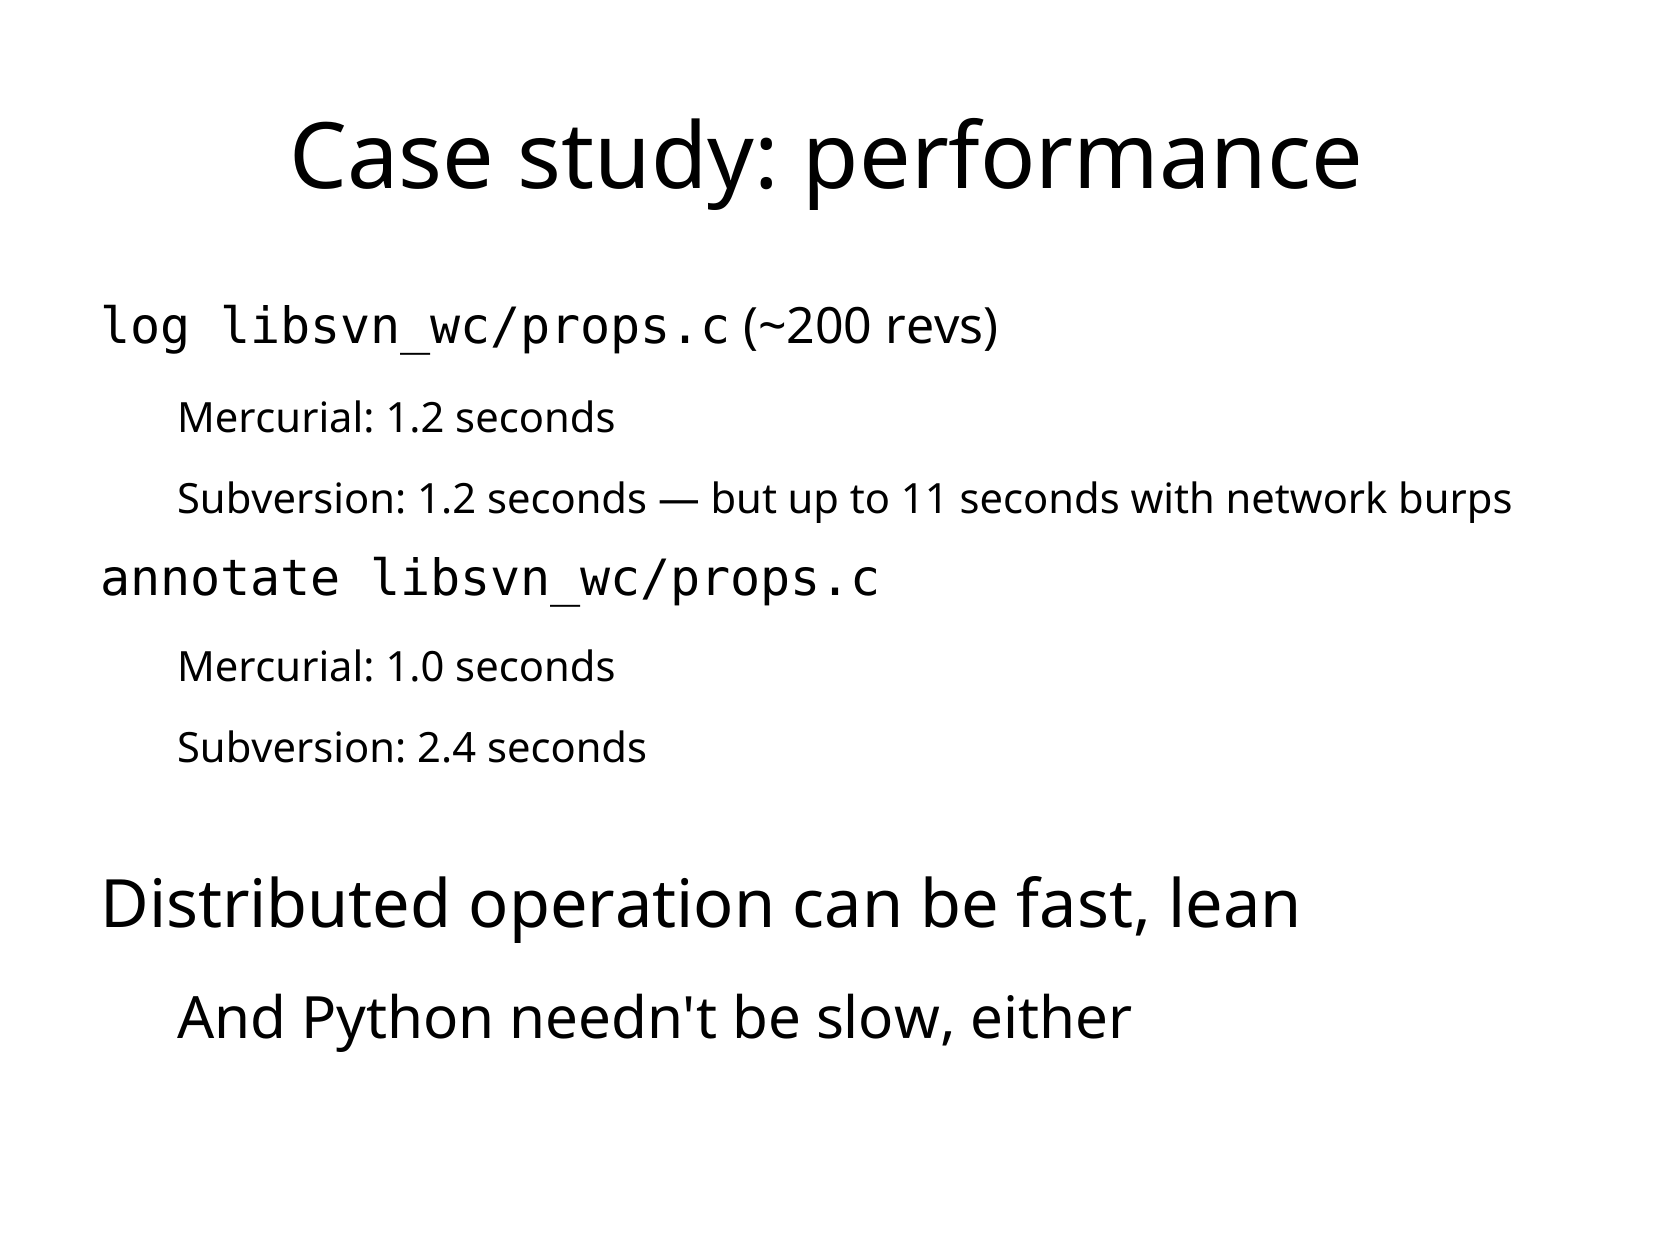

# Case study: performance
log libsvn_wc/props.c (~200 revs)
Mercurial: 1.2 seconds
Subversion: 1.2 seconds — but up to 11 seconds with network burps
annotate libsvn_wc/props.c
Mercurial: 1.0 seconds
Subversion: 2.4 seconds
Distributed operation can be fast, lean
And Python needn't be slow, either